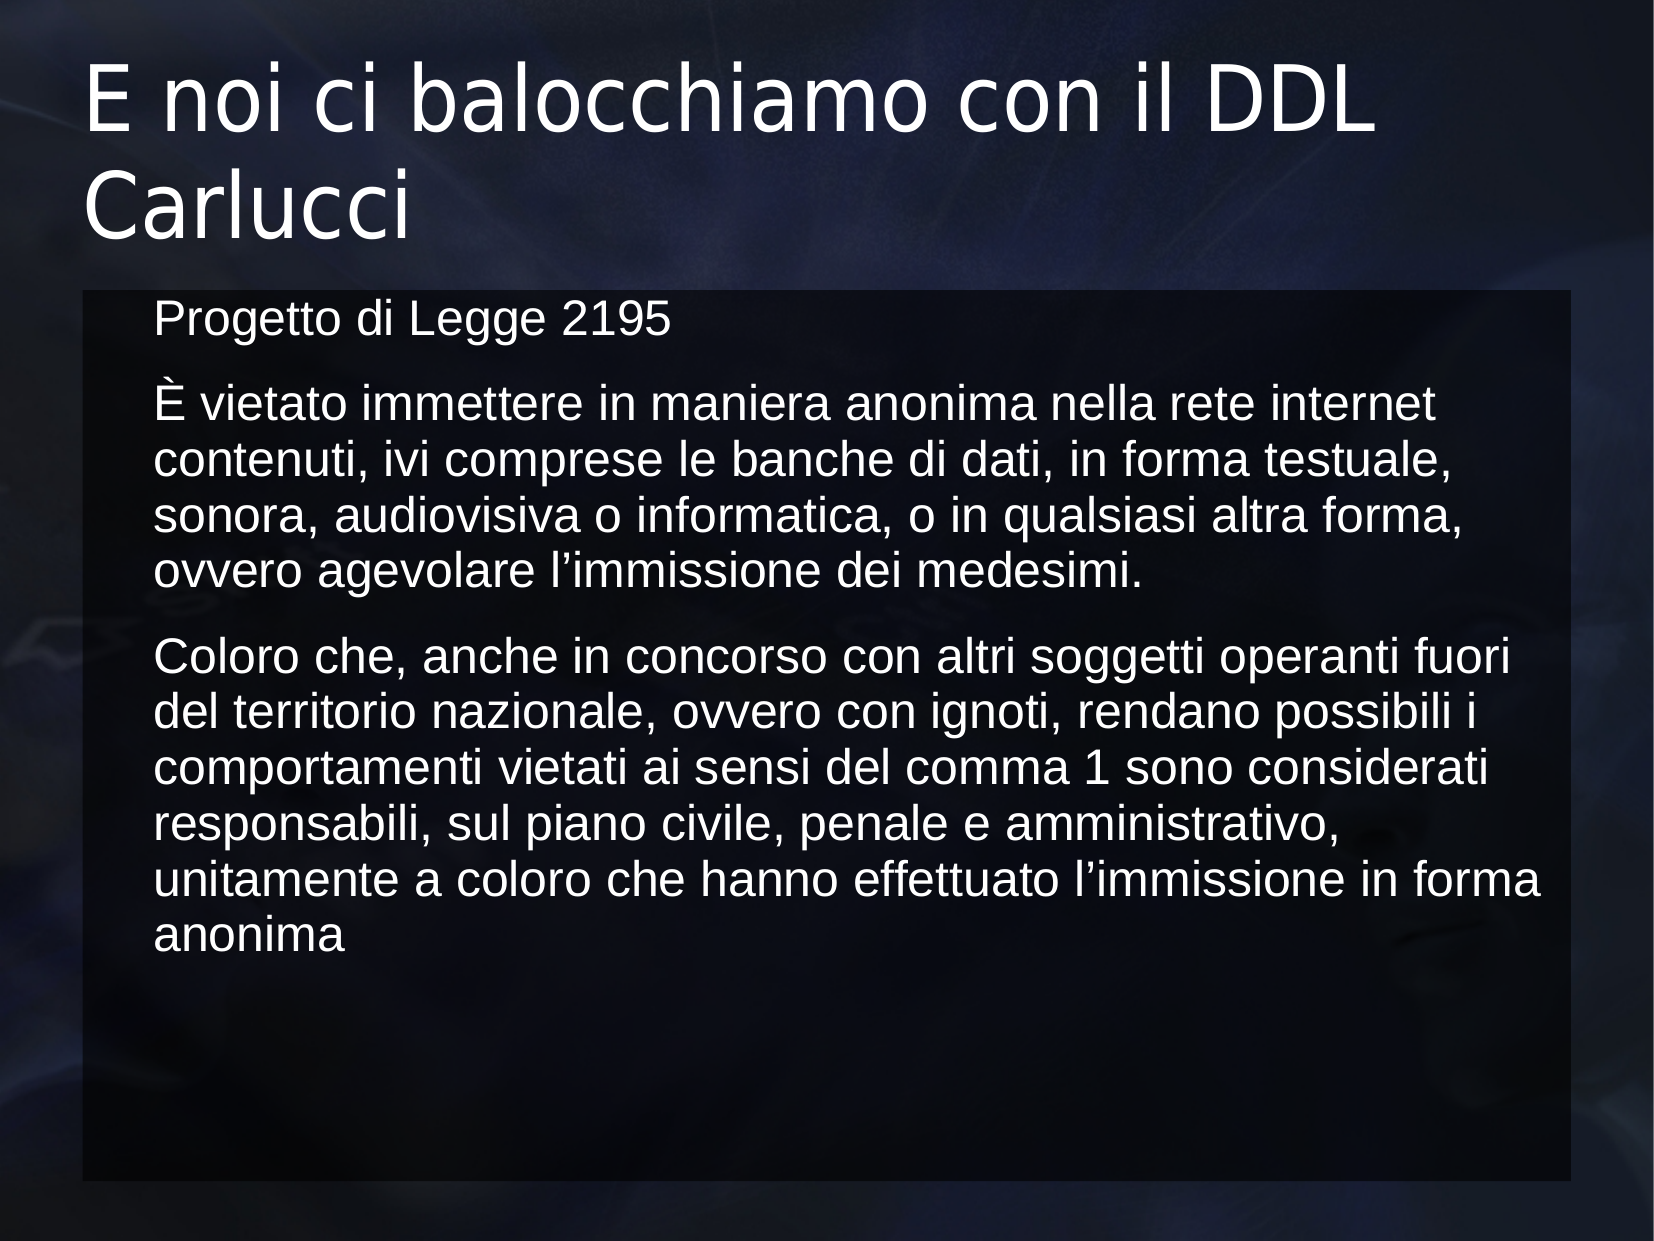

# E noi ci balocchiamo con il DDL Carlucci
Progetto di Legge 2195
È vietato immettere in maniera anonima nella rete internet contenuti, ivi comprese le banche di dati, in forma testuale, sonora, audiovisiva o informatica, o in qualsiasi altra forma, ovvero agevolare l’immissione dei medesimi.
Coloro che, anche in concorso con altri soggetti operanti fuori del territorio nazionale, ovvero con ignoti, rendano possibili i comportamenti vietati ai sensi del comma 1 sono considerati responsabili, sul piano civile, penale e amministrativo, unitamente a coloro che hanno effettuato l’immissione in forma anonima